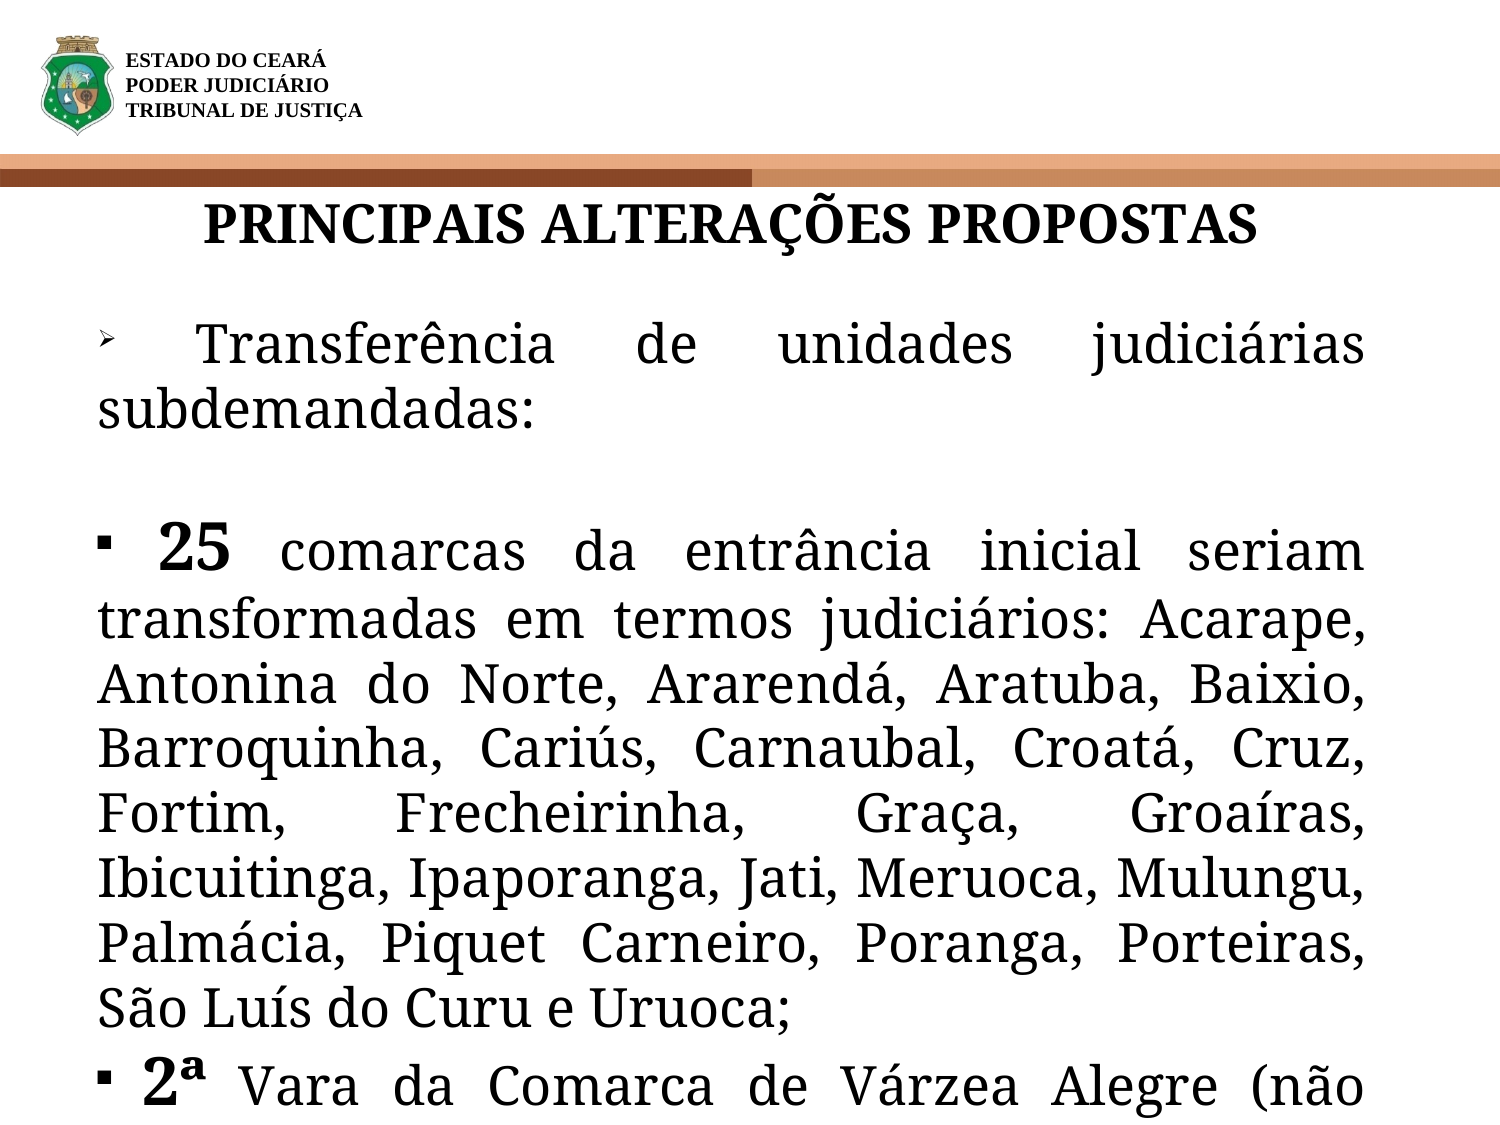

PRINCIPAIS ALTERAÇÕES PROPOSTAS
 Transferência de unidades judiciárias subdemandadas:
 25 comarcas da entrância inicial seriam transformadas em termos judiciários: Acarape, Antonina do Norte, Ararendá, Aratuba, Baixio, Barroquinha, Cariús, Carnaubal, Croatá, Cruz, Fortim, Frecheirinha, Graça, Groaíras, Ibicuitinga, Ipaporanga, Jati, Meruoca, Mulungu, Palmácia, Piquet Carneiro, Poranga, Porteiras, São Luís do Curu e Uruoca;
 2ª Vara da Comarca de Várzea Alegre (não instalada);